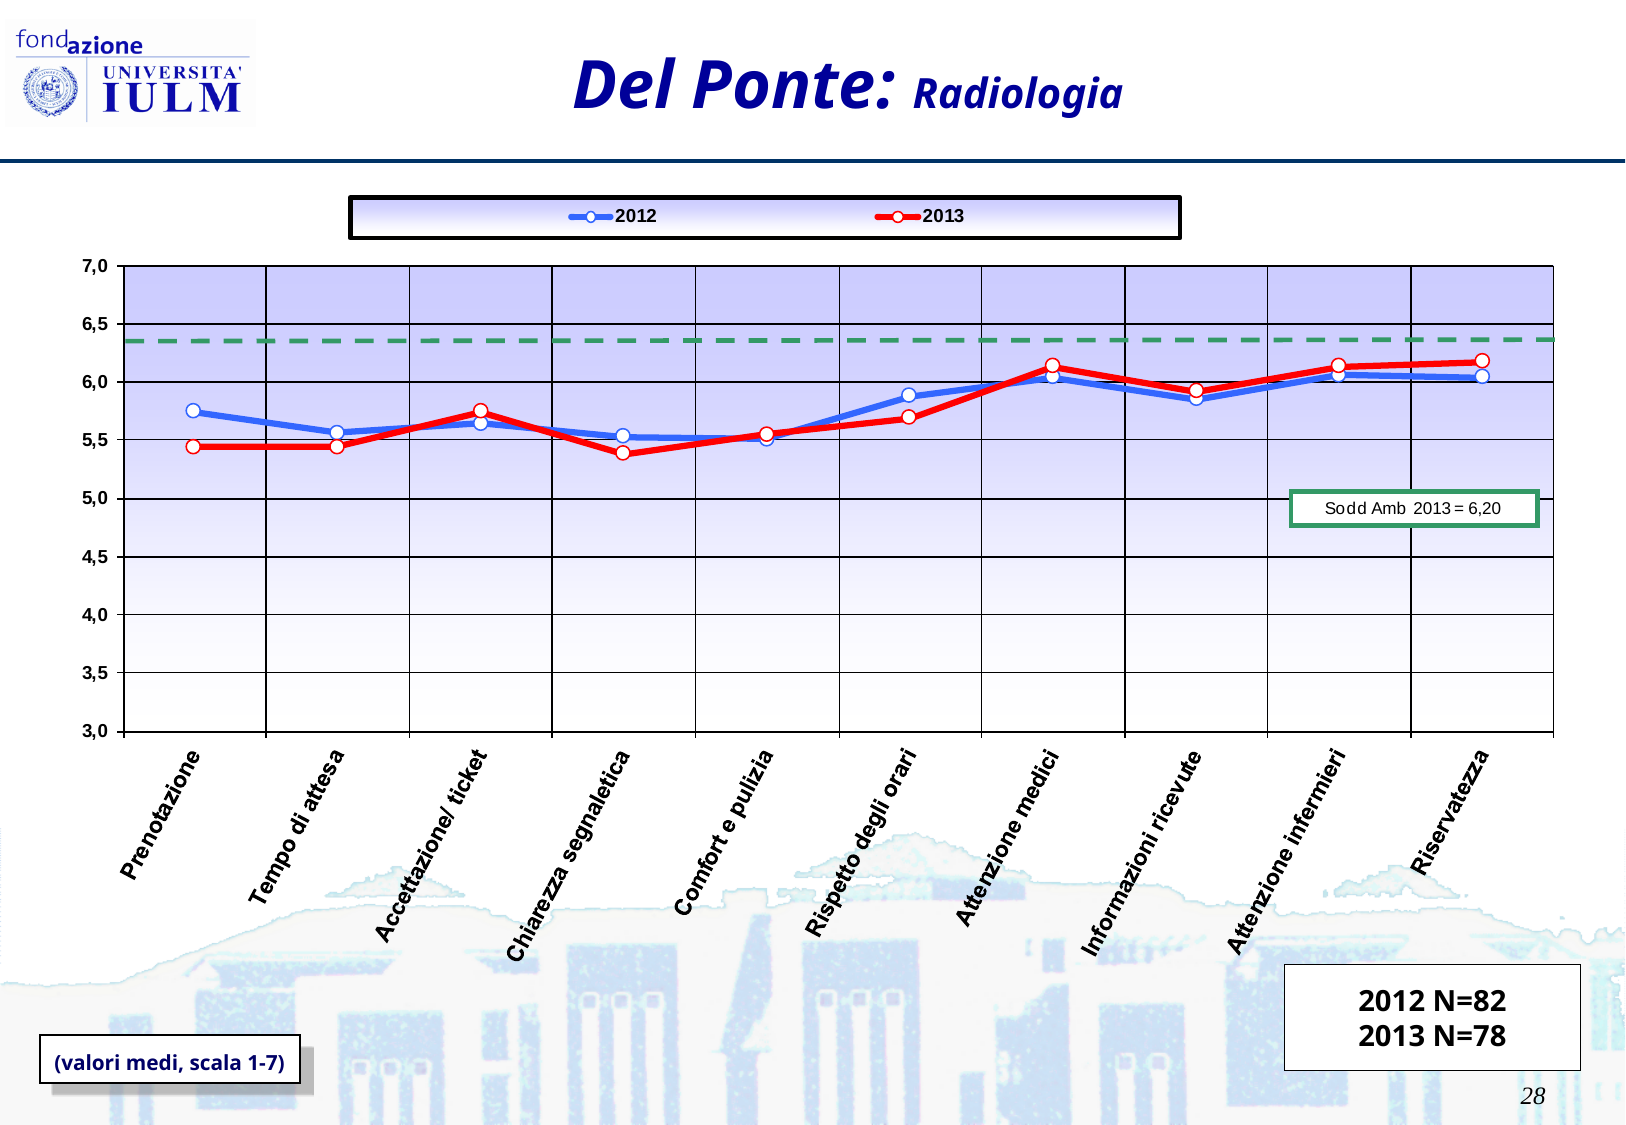

Del Ponte: Radiologia
2012 N=82
2013 N=78
(valori medi, scala 1-7)